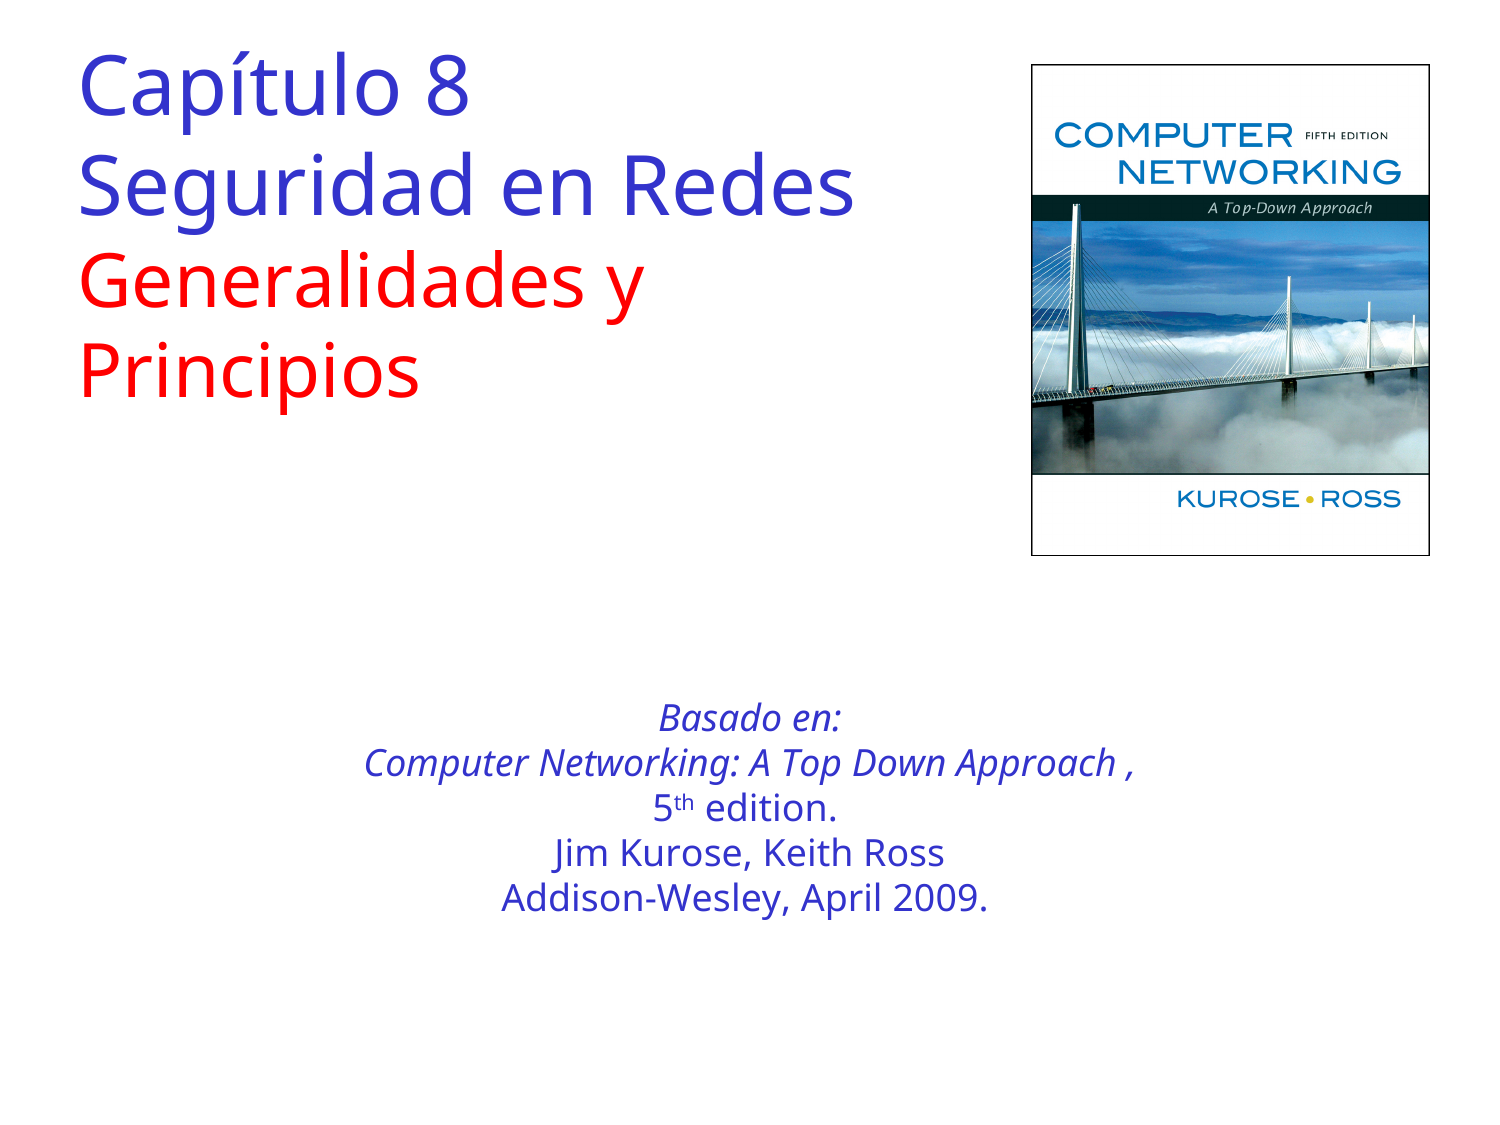

Capítulo 8
Seguridad en Redes
Generalidades y Principios
Basado en:
Computer Networking: A Top Down Approach ,
5th edition.
Jim Kurose, Keith Ross
Addison-Wesley, April 2009.